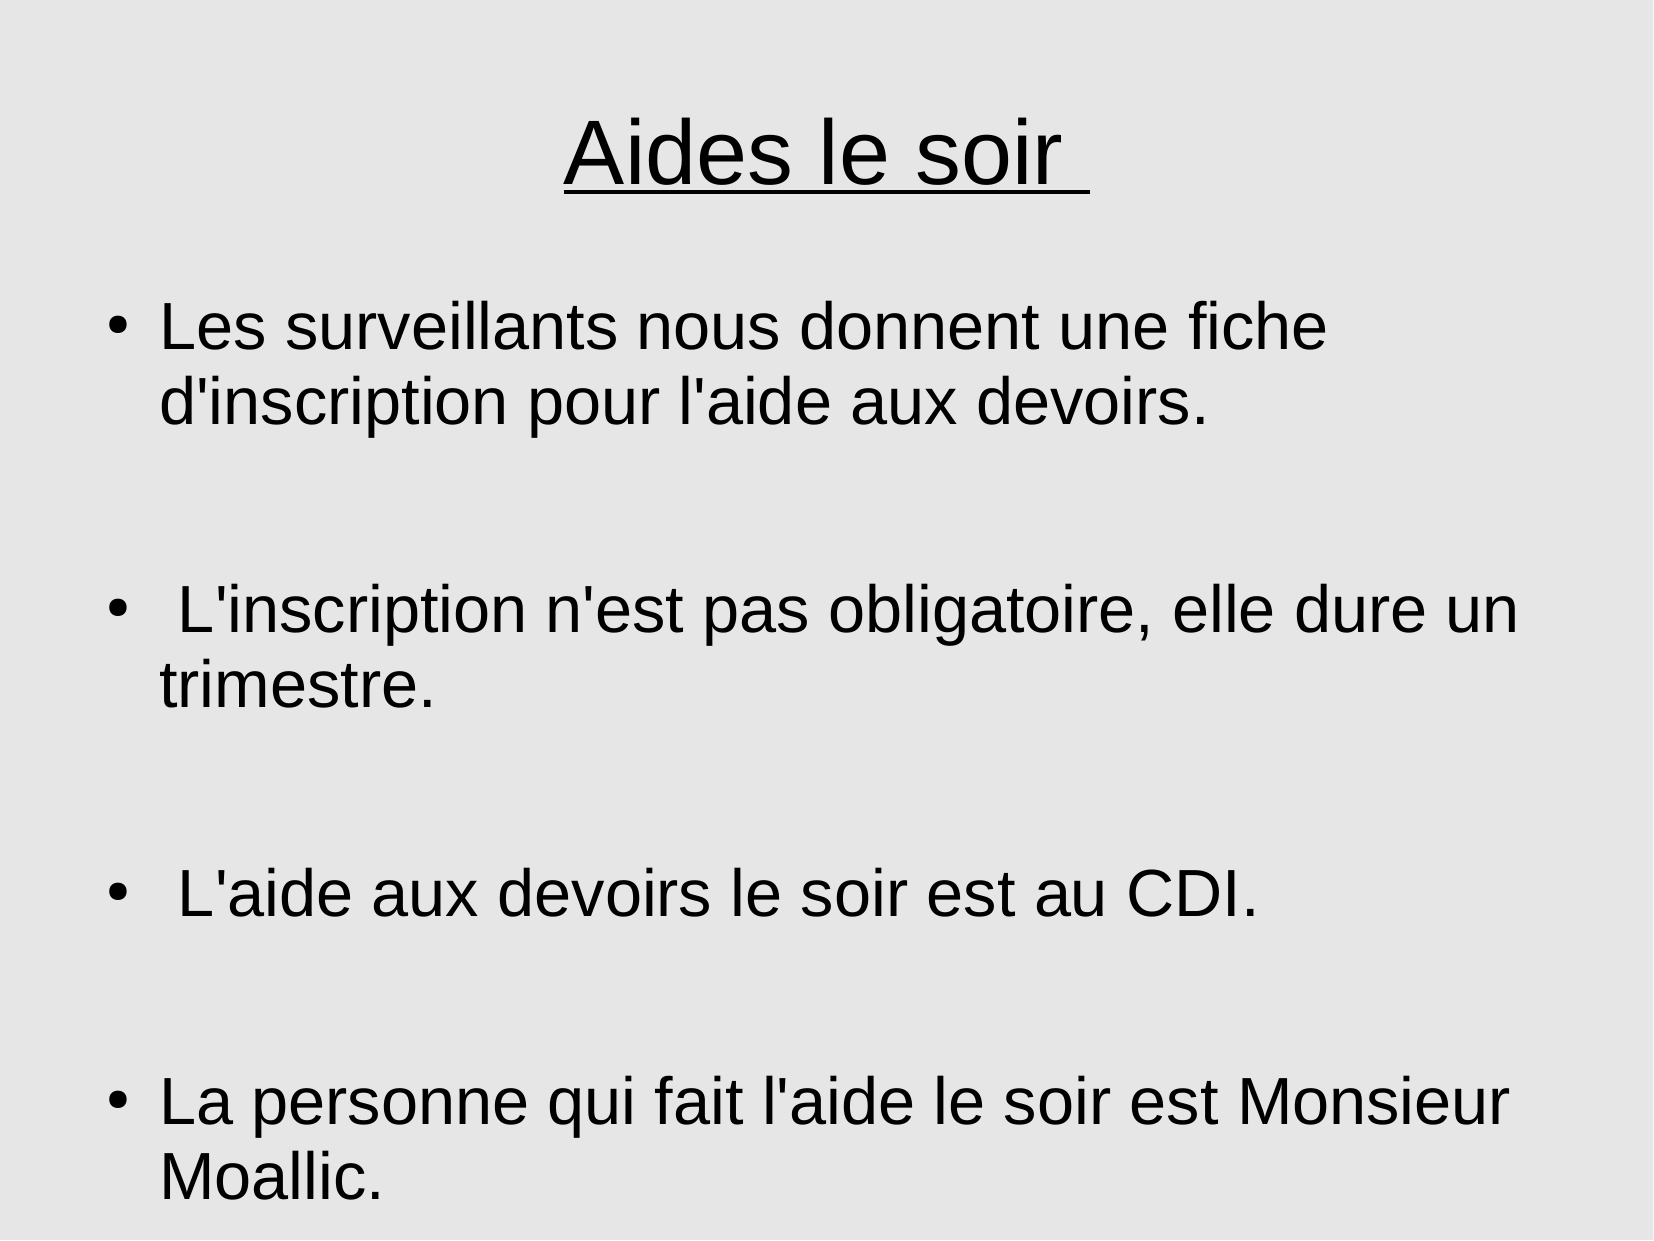

# Aides le soir
Les surveillants nous donnent une fiche d'inscription pour l'aide aux devoirs.
 L'inscription n'est pas obligatoire, elle dure un trimestre.
 L'aide aux devoirs le soir est au CDI.
La personne qui fait l'aide le soir est Monsieur Moallic.